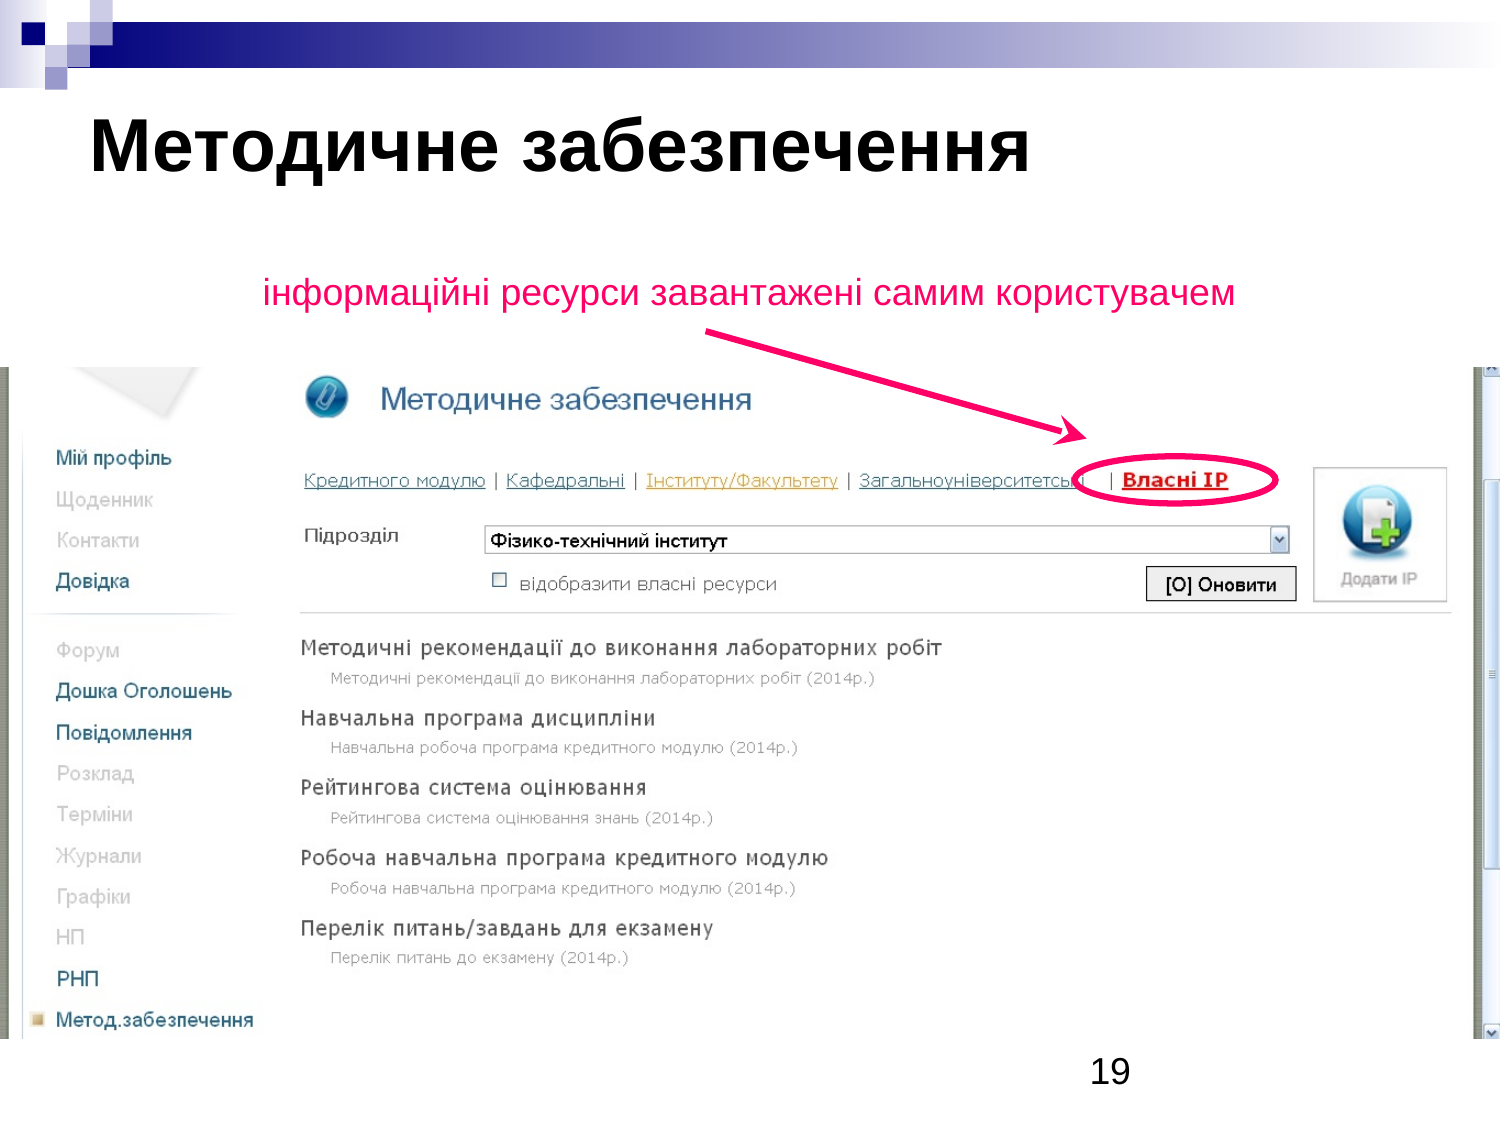

# Методичне забезпечення
інформаційні ресурси завантажені самим користувачем
19